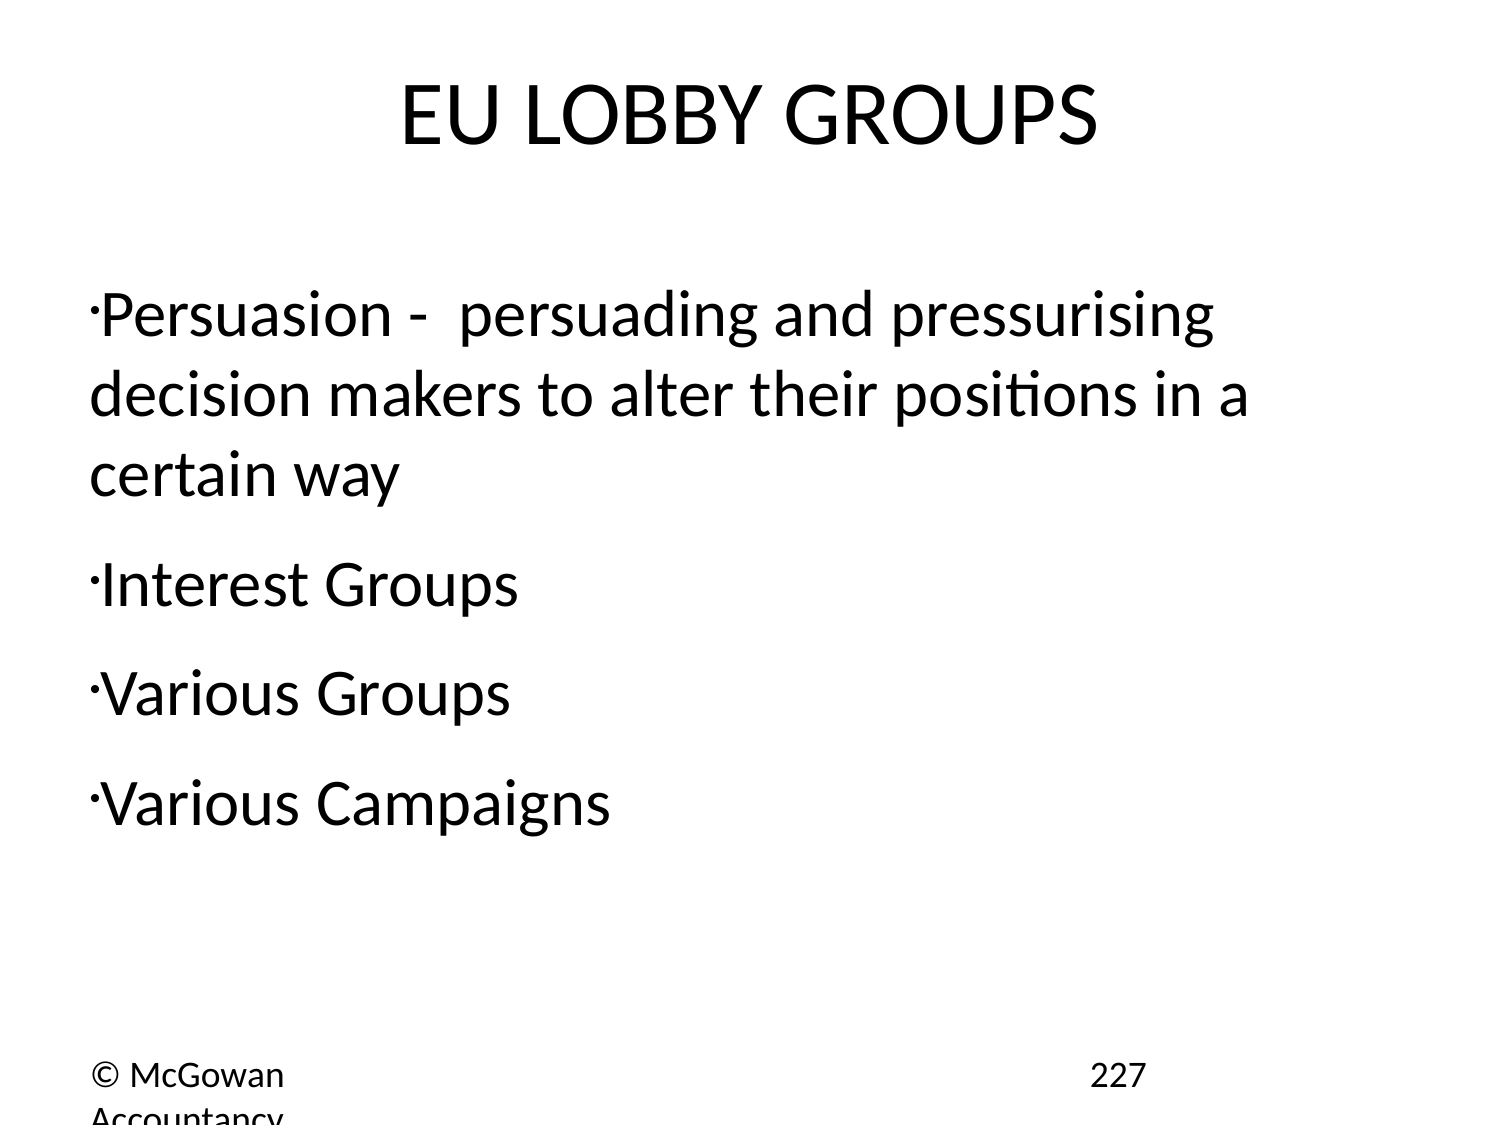

# EU LOBBY GROUPS
Persuasion - persuading and pressurising decision makers to alter their positions in a certain way
Interest Groups
Various Groups
Various Campaigns
© McGowan Accountancy Services
227